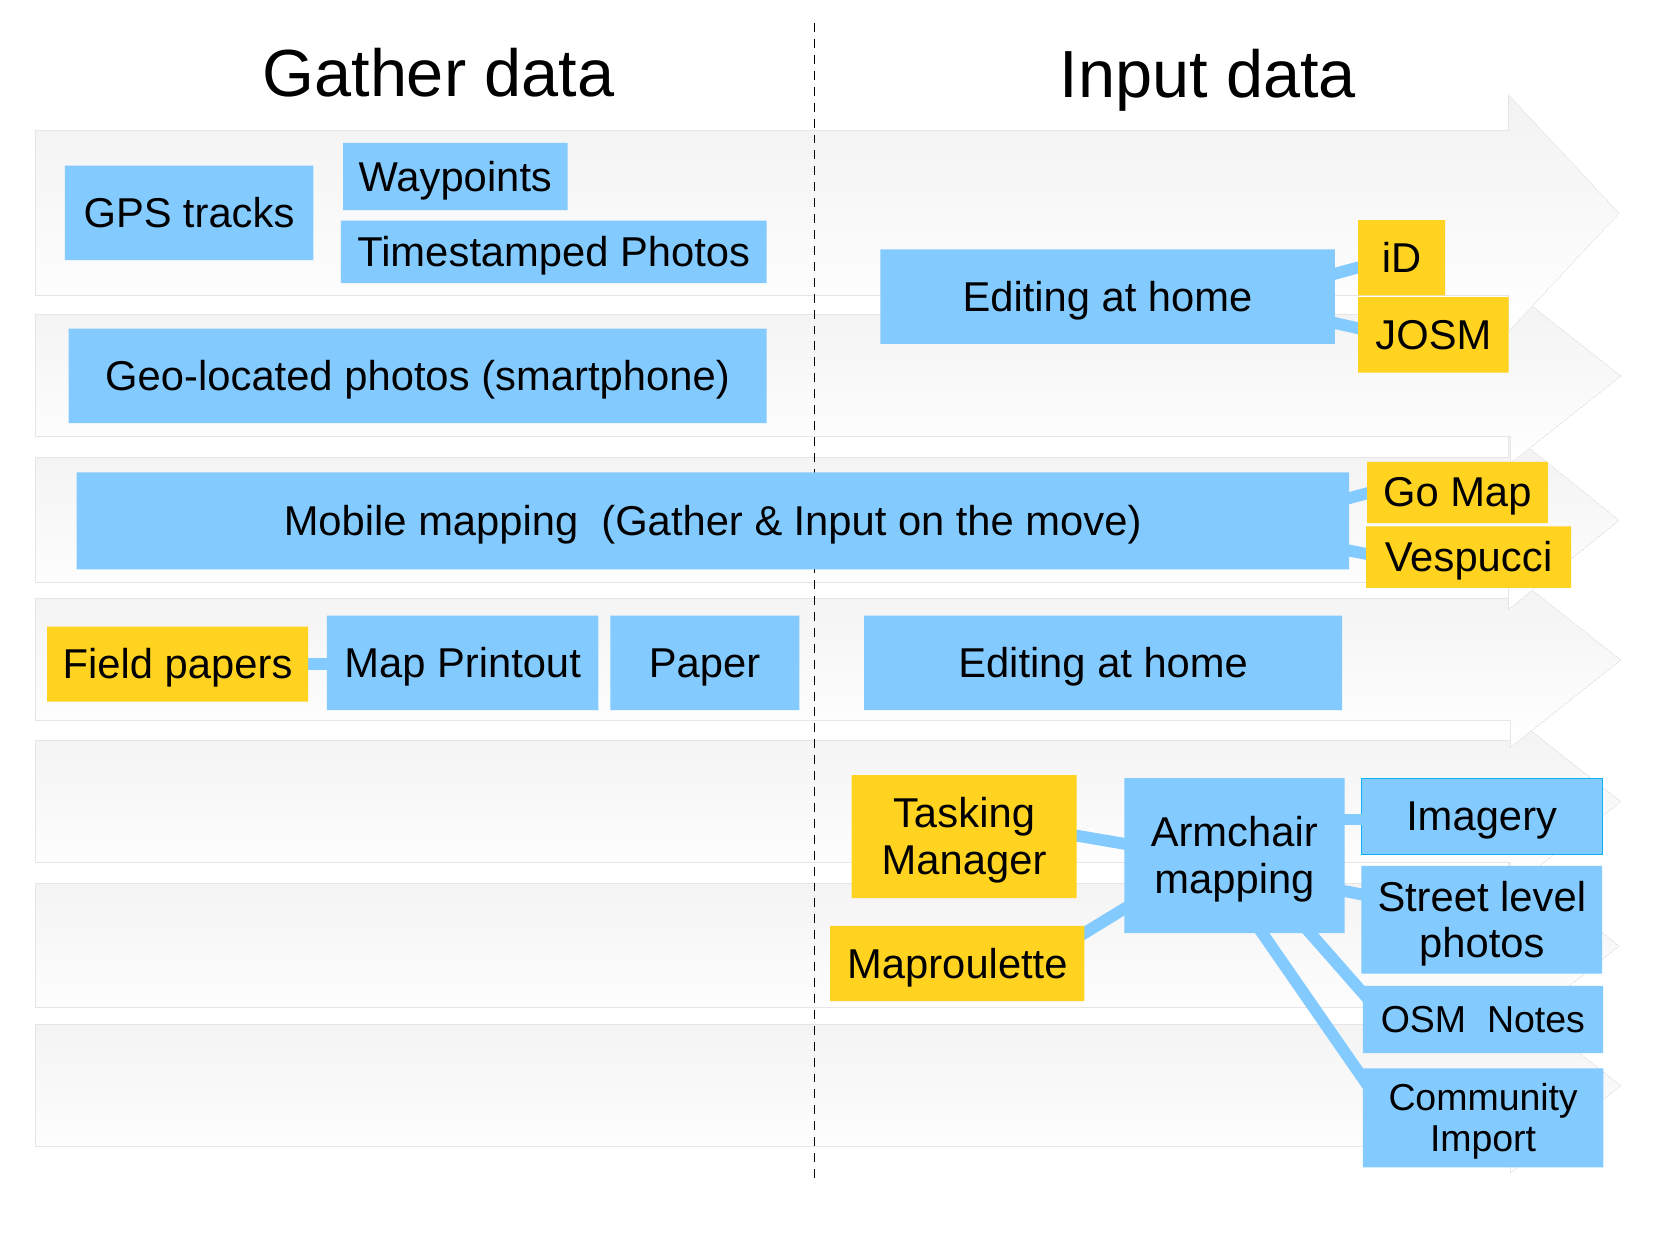

Gather data
Input data
Waypoints
GPS tracks
iD
Timestamped Photos
Editing at home
JOSM
Geo-located photos (smartphone)
Go Map
Mobile mapping (Gather & Input on the move)
Vespucci
Map Printout
Paper
Editing at home
Field papers
Tasking Manager
Armchair mapping
Imagery
Street level photos
Maproulette
OSM Notes
Community
Import